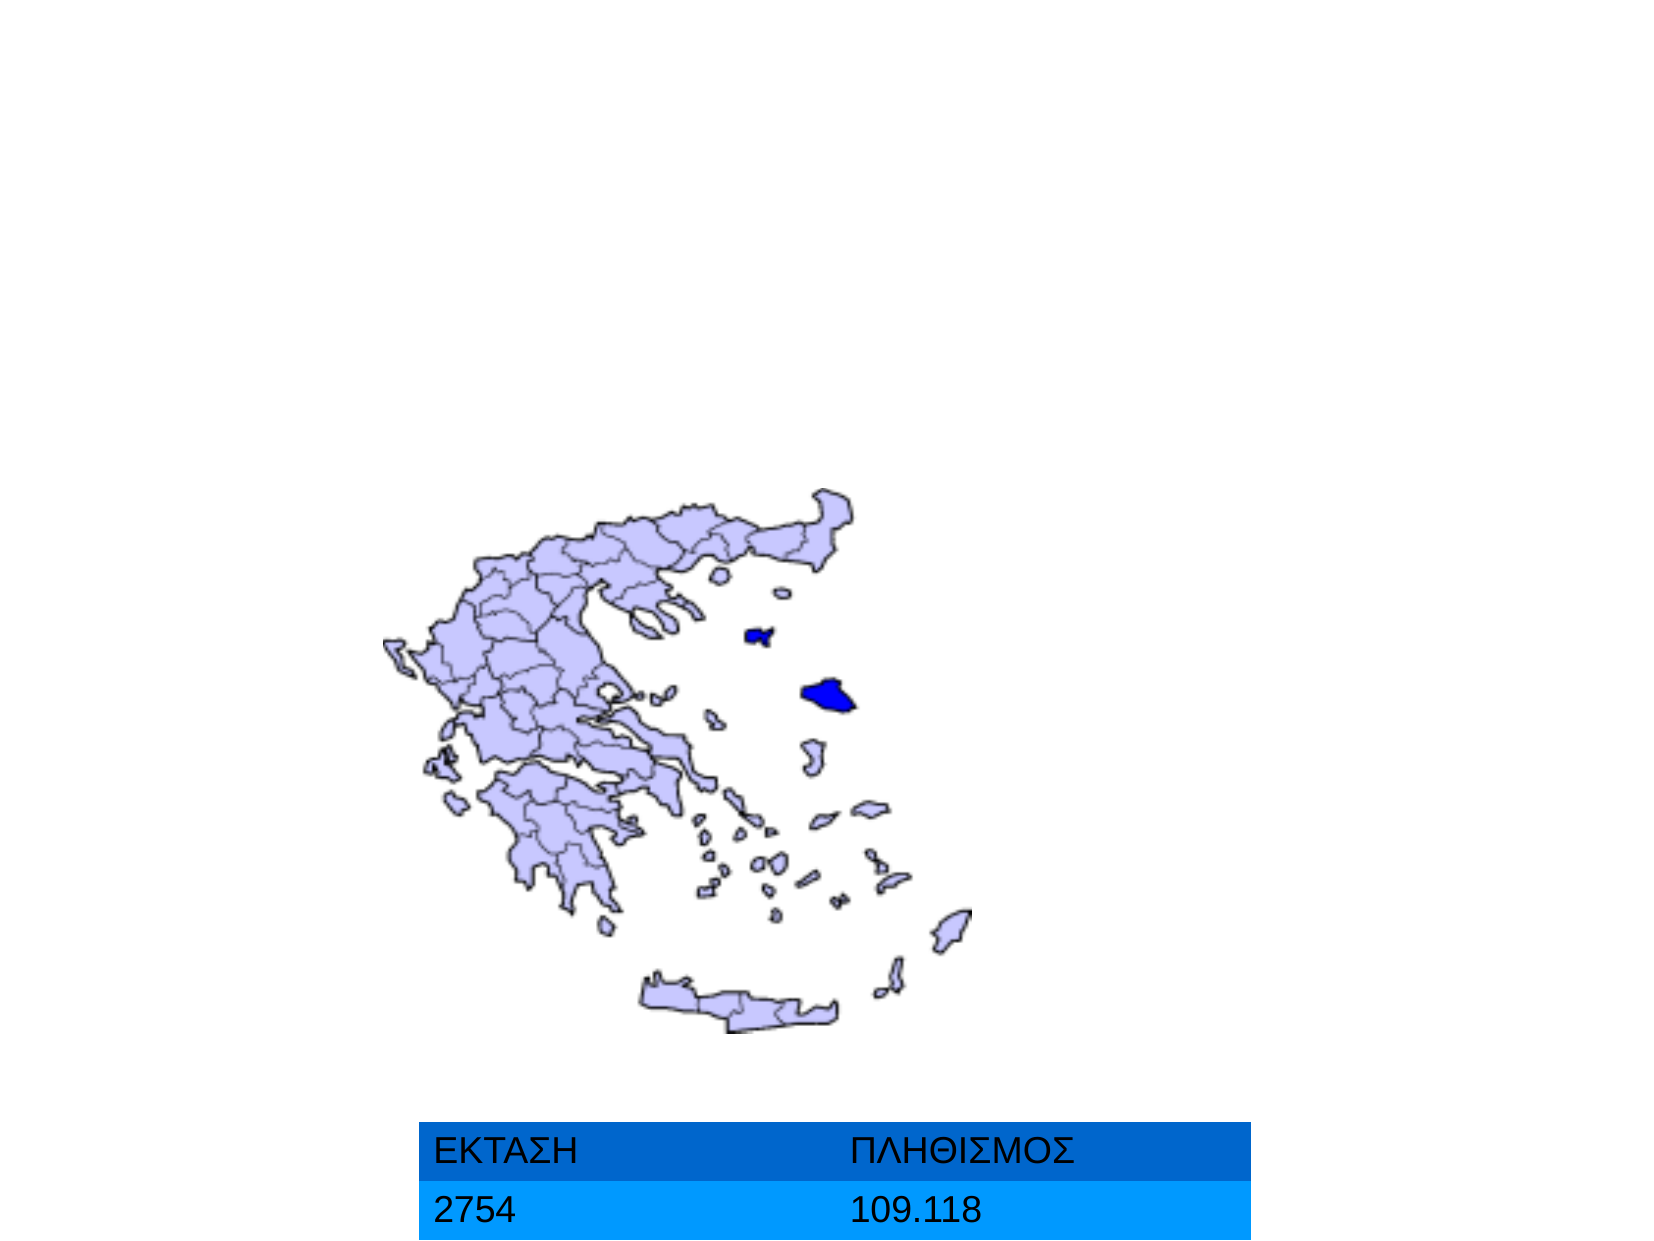

| ΕΚΤΑΣΗ | ΠΛΗΘΙΣΜΟΣ |
| --- | --- |
| 2754 | 109.118 |